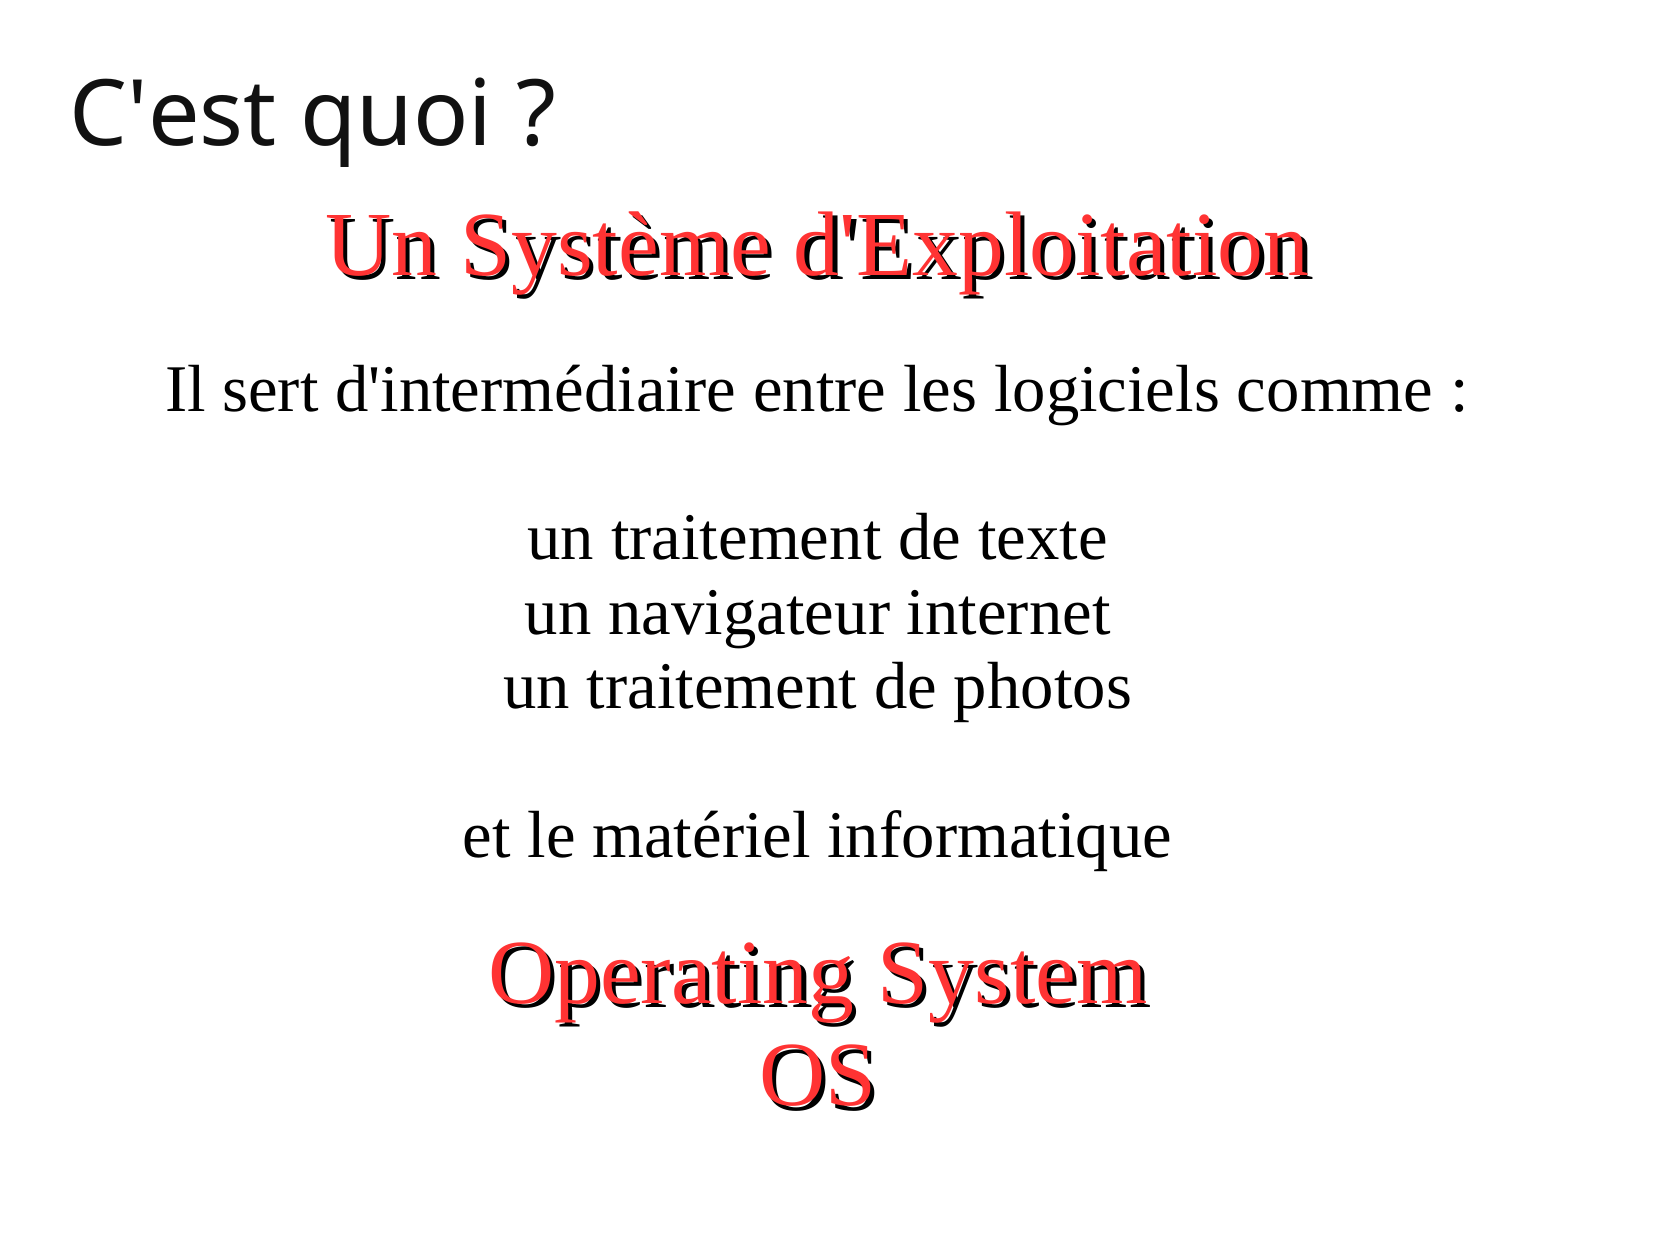

C'est quoi ?
# Un Système d'Exploitation
Il sert d'intermédiaire entre les logiciels comme :
un traitement de texte
un navigateur internet
un traitement de photos
et le matériel informatique
Operating System
OS